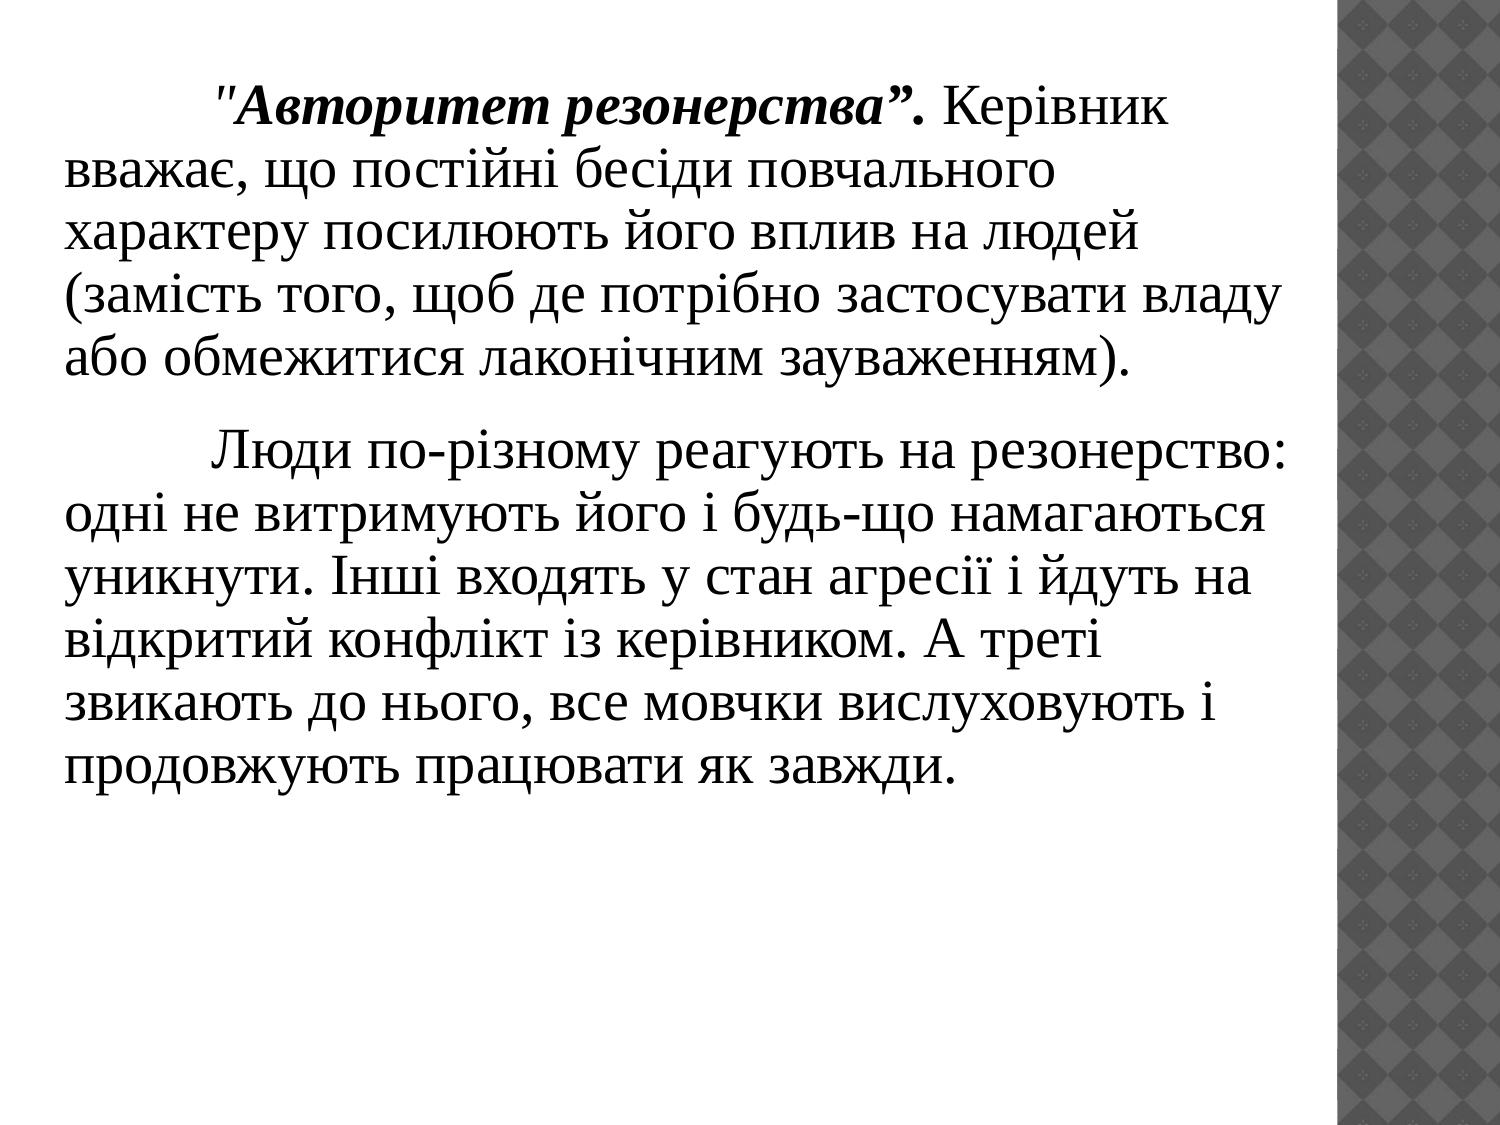

# "Авторитет резонерства”. Керівник вважає, що постійні бесіди повчального характеру посилюють його вплив на людей (замість того, щоб де потрібно застосувати владу або обмежитися лаконічним зау­важенням).
		Люди по-різному реагують на резонерство: одні не витримують його і будь-що намагаються уникнути. Інші входять у стан агресії і йдуть на відкритий конфлікт із керівником. А треті звикають до нього, все мовчки вислуховують і продовжують працювати як завжди.